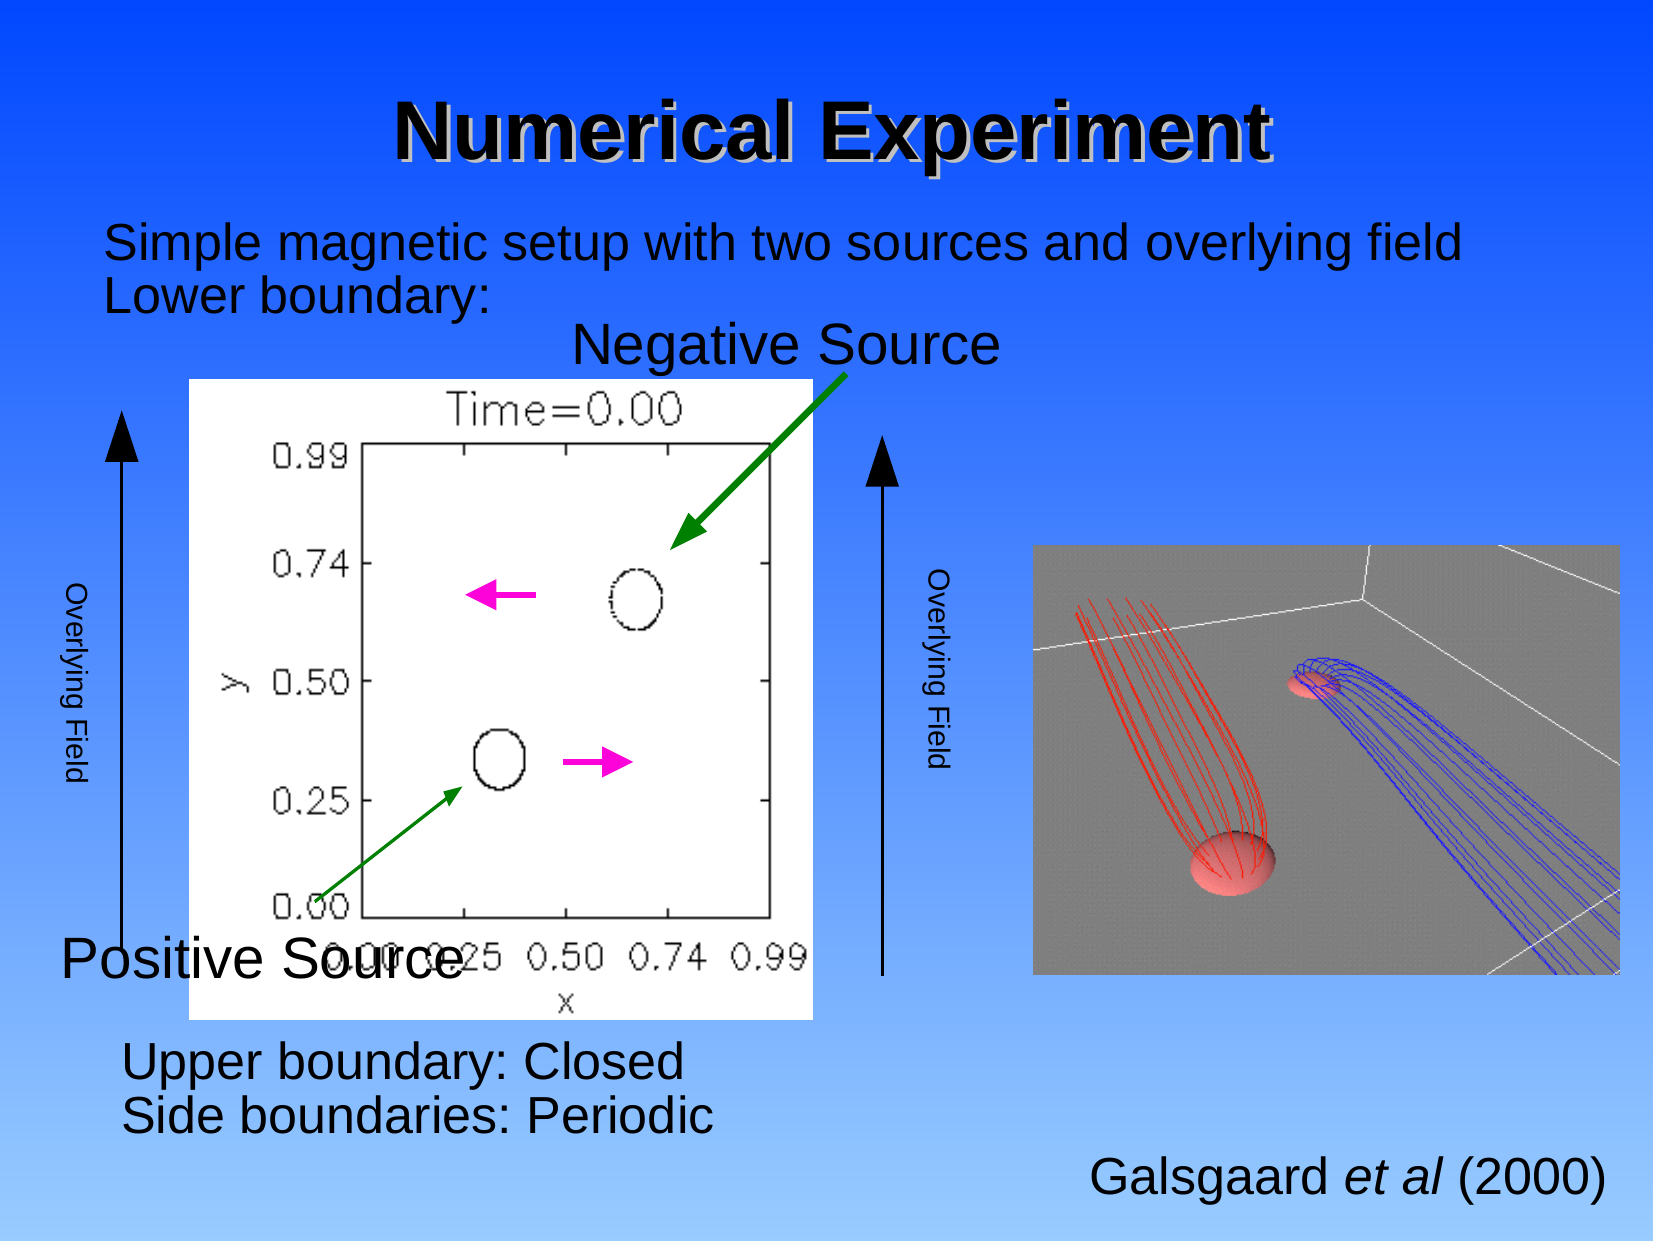

# Numerical Experiment
Simple magnetic setup with two sources and overlying field
Lower boundary:
Negative Source
–
Overlying Field
Overlying Field
+
Positive Source
Upper boundary: Closed
Side boundaries: Periodic
Galsgaard et al (2000)